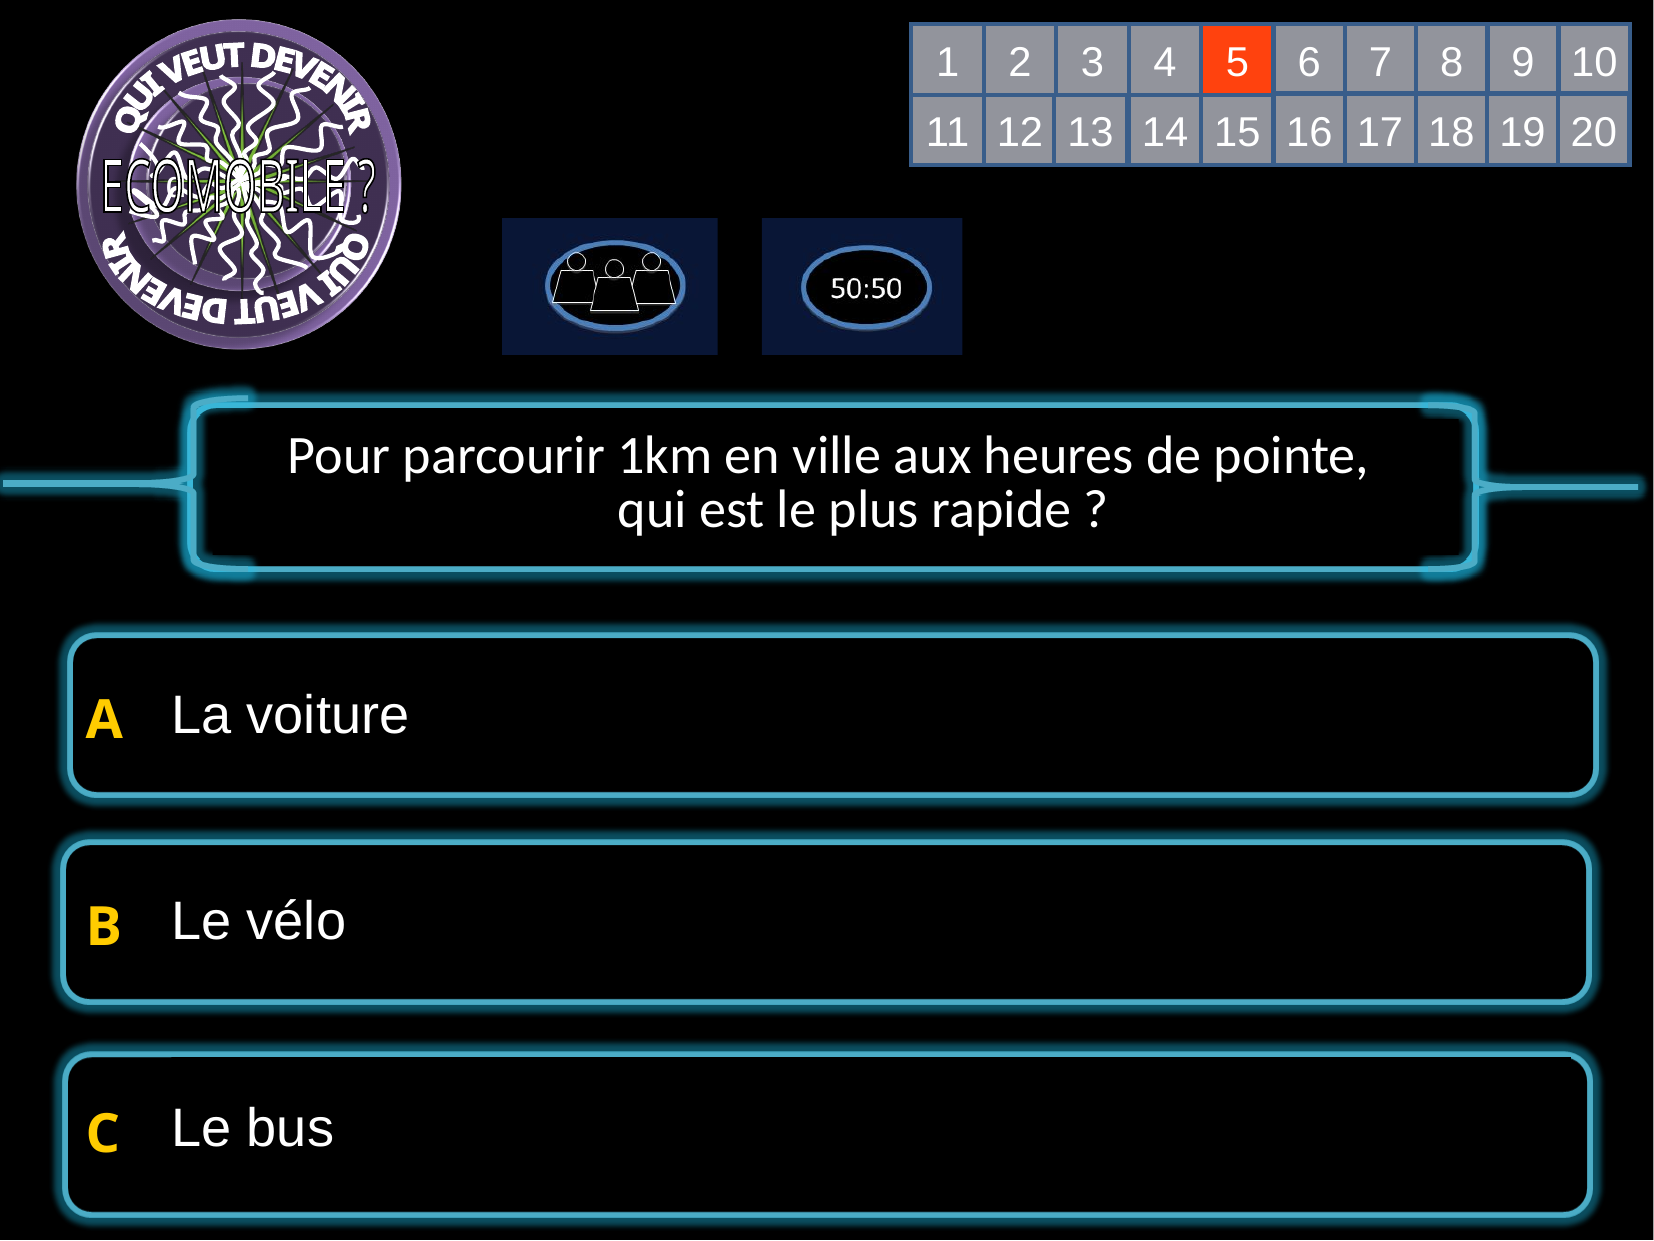

1
2
3
4
5
6
7
8
9
10
16
17
18
19
20
11
12
13
14
15
# Pour parcourir 1km en ville aux heures de pointe, qui est le plus rapide ?
La voiture
Le vélo
Le bus